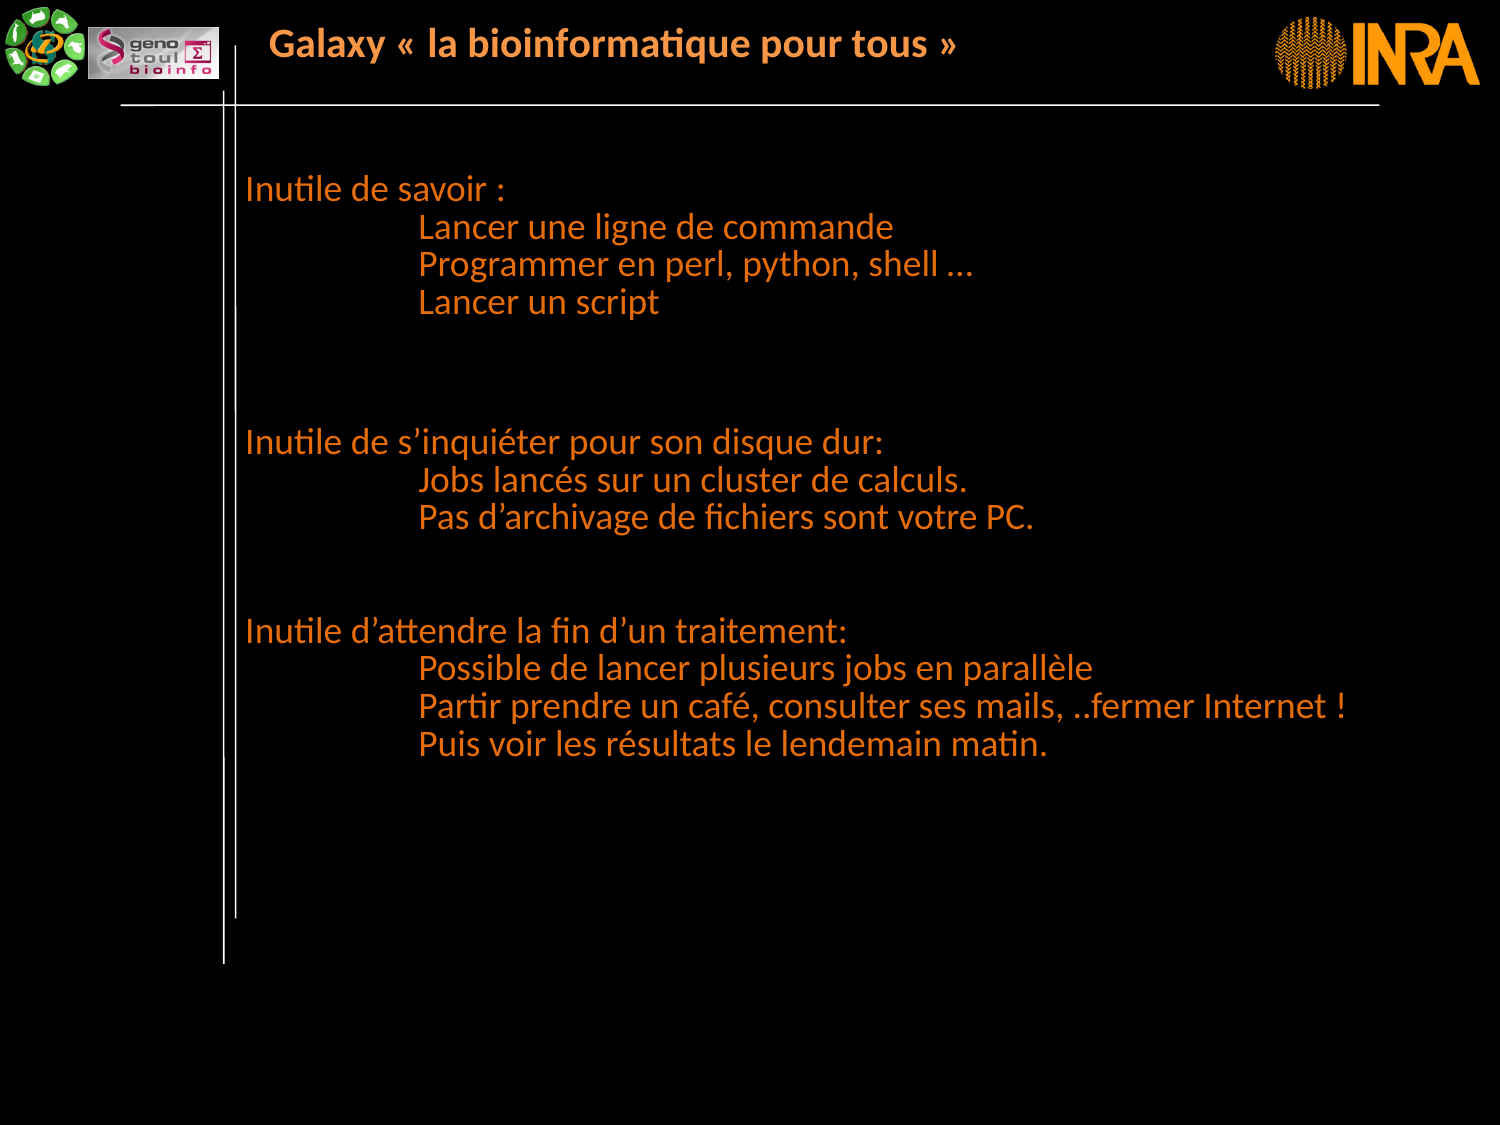

Galaxy « la bioinformatique pour tous »
Inutile de savoir :
Lancer une ligne de commande
Programmer en perl, python, shell …
Lancer un script
Inutile de s’inquiéter pour son disque dur:
Jobs lancés sur un cluster de calculs.
Pas d’archivage de fichiers sont votre PC.
Inutile d’attendre la fin d’un traitement:
Possible de lancer plusieurs jobs en parallèle
Partir prendre un café, consulter ses mails, ..fermer Internet !
Puis voir les résultats le lendemain matin.